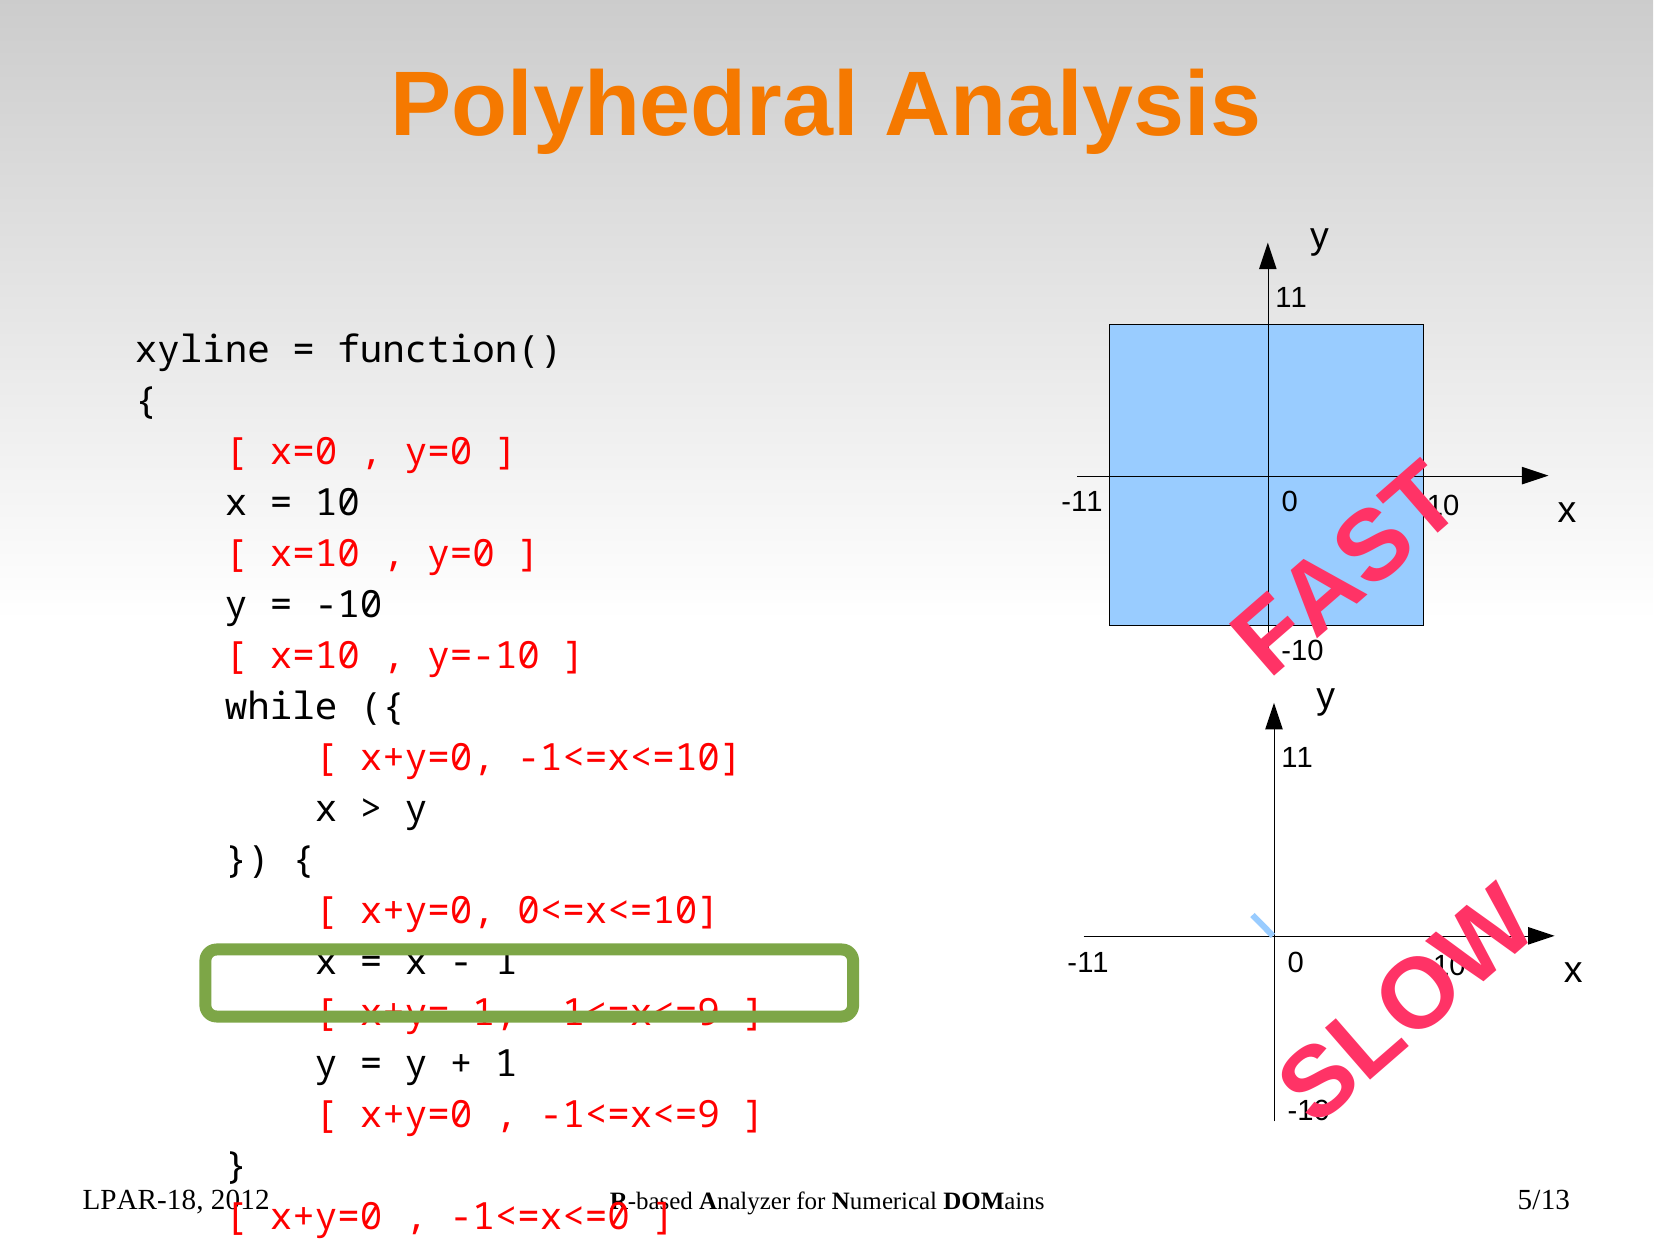

# Polyhedral Analysis
y
x
11
-11
0
10
-10
xyline = function()
{
 [ x=0 , y=0 ]
 x = 10
 [ x=10 , y=0 ]
 y = -10
 [ x=10 , y=-10 ]
 while ({
 [ x+y=0, -1<=x<=10]
 x > y
 }) {
 [ x+y=0, 0<=x<=10]
 x = x - 1
 [ x+y=-1, -1<=x<=9 ]
 y = y + 1
 [ x+y=0 , -1<=x<=9 ]
 }
 [ x+y=0 , -1<=x<=0 ]
}
FAST
y
x
11
-11
0
10
-10
SLOW
LPAR-18, 2012
5